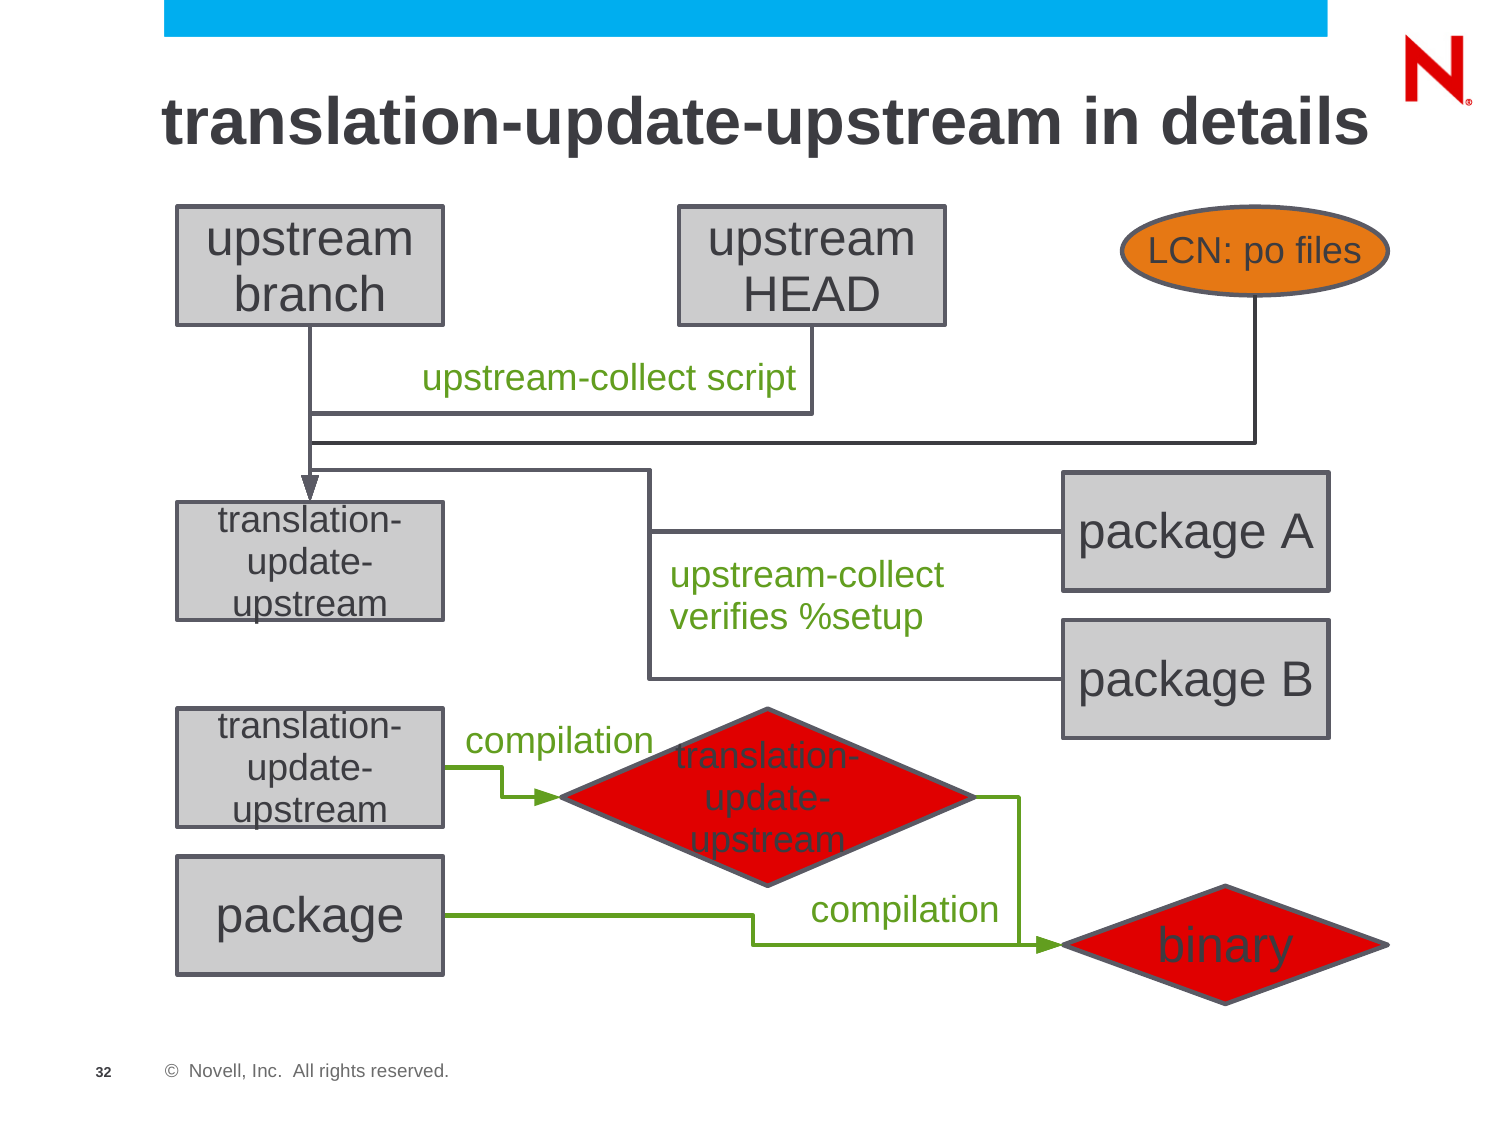

# translation-update-upstream in details
upstream
branch
upstream
HEAD
LCN: po files
package A
translation-
update-
upstream
package B
translation-
update-
upstream
translation-
update-
upstream
package
binary